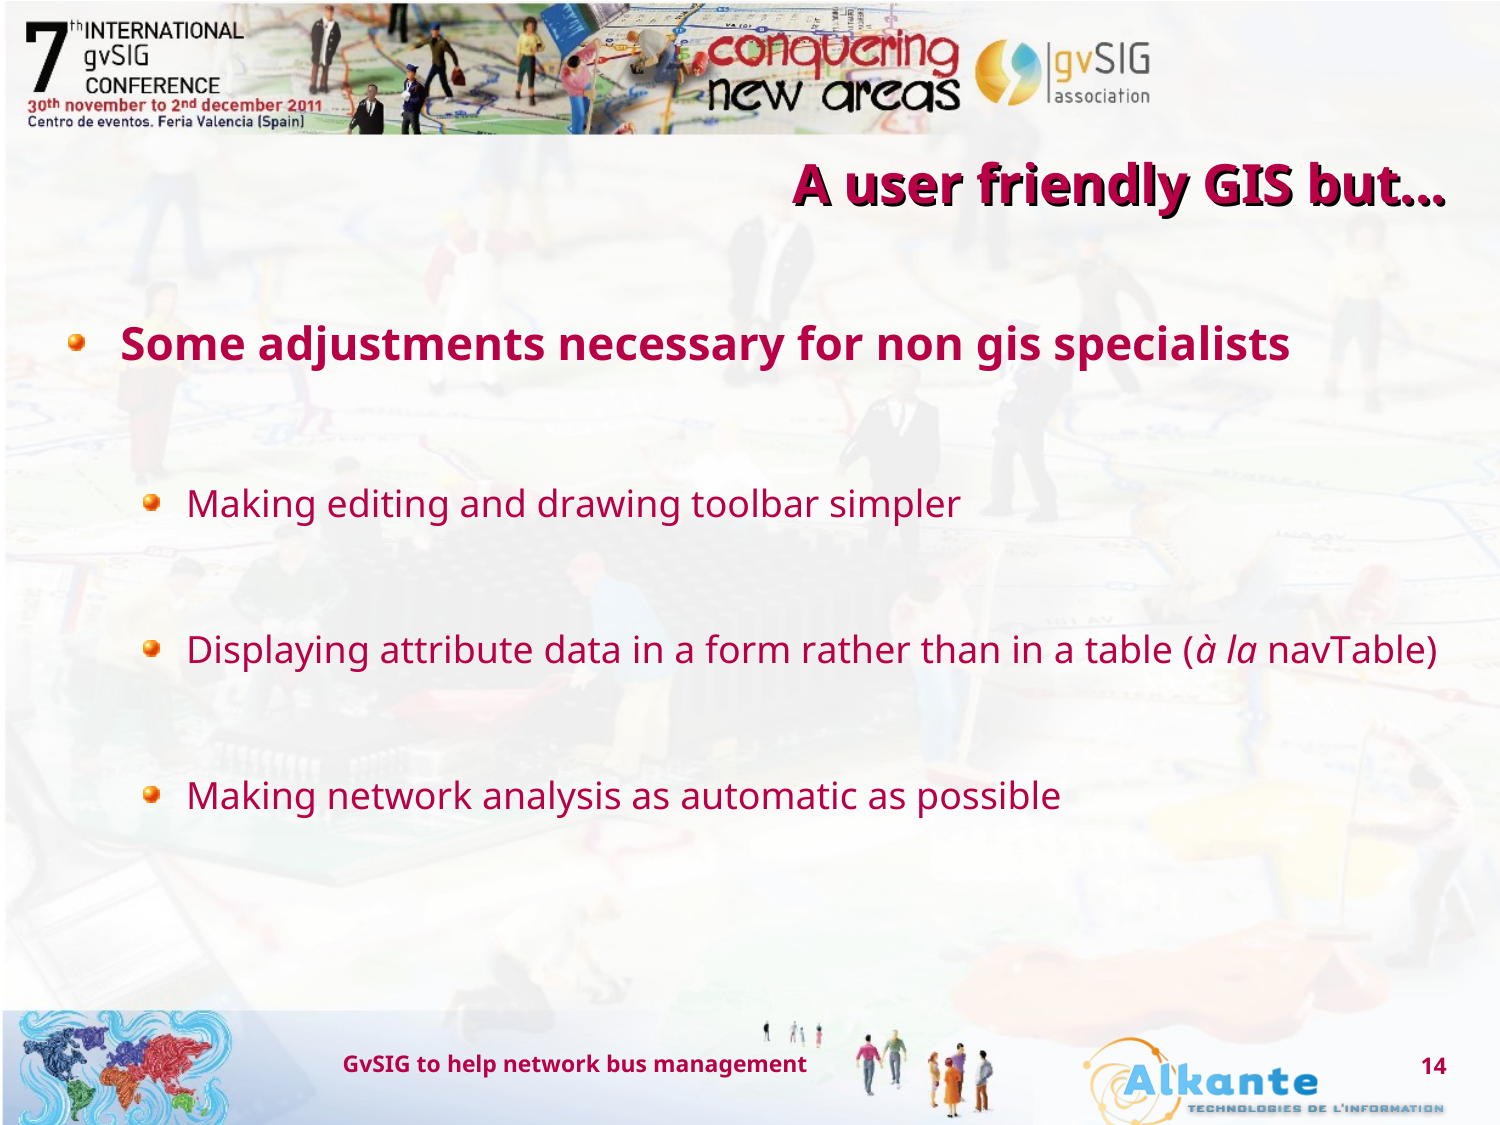

# A user friendly GIS but...
Some adjustments necessary for non gis specialists
Making editing and drawing toolbar simpler
Displaying attribute data in a form rather than in a table (à la navTable)
Making network analysis as automatic as possible
GvSIG to help network bus management
14